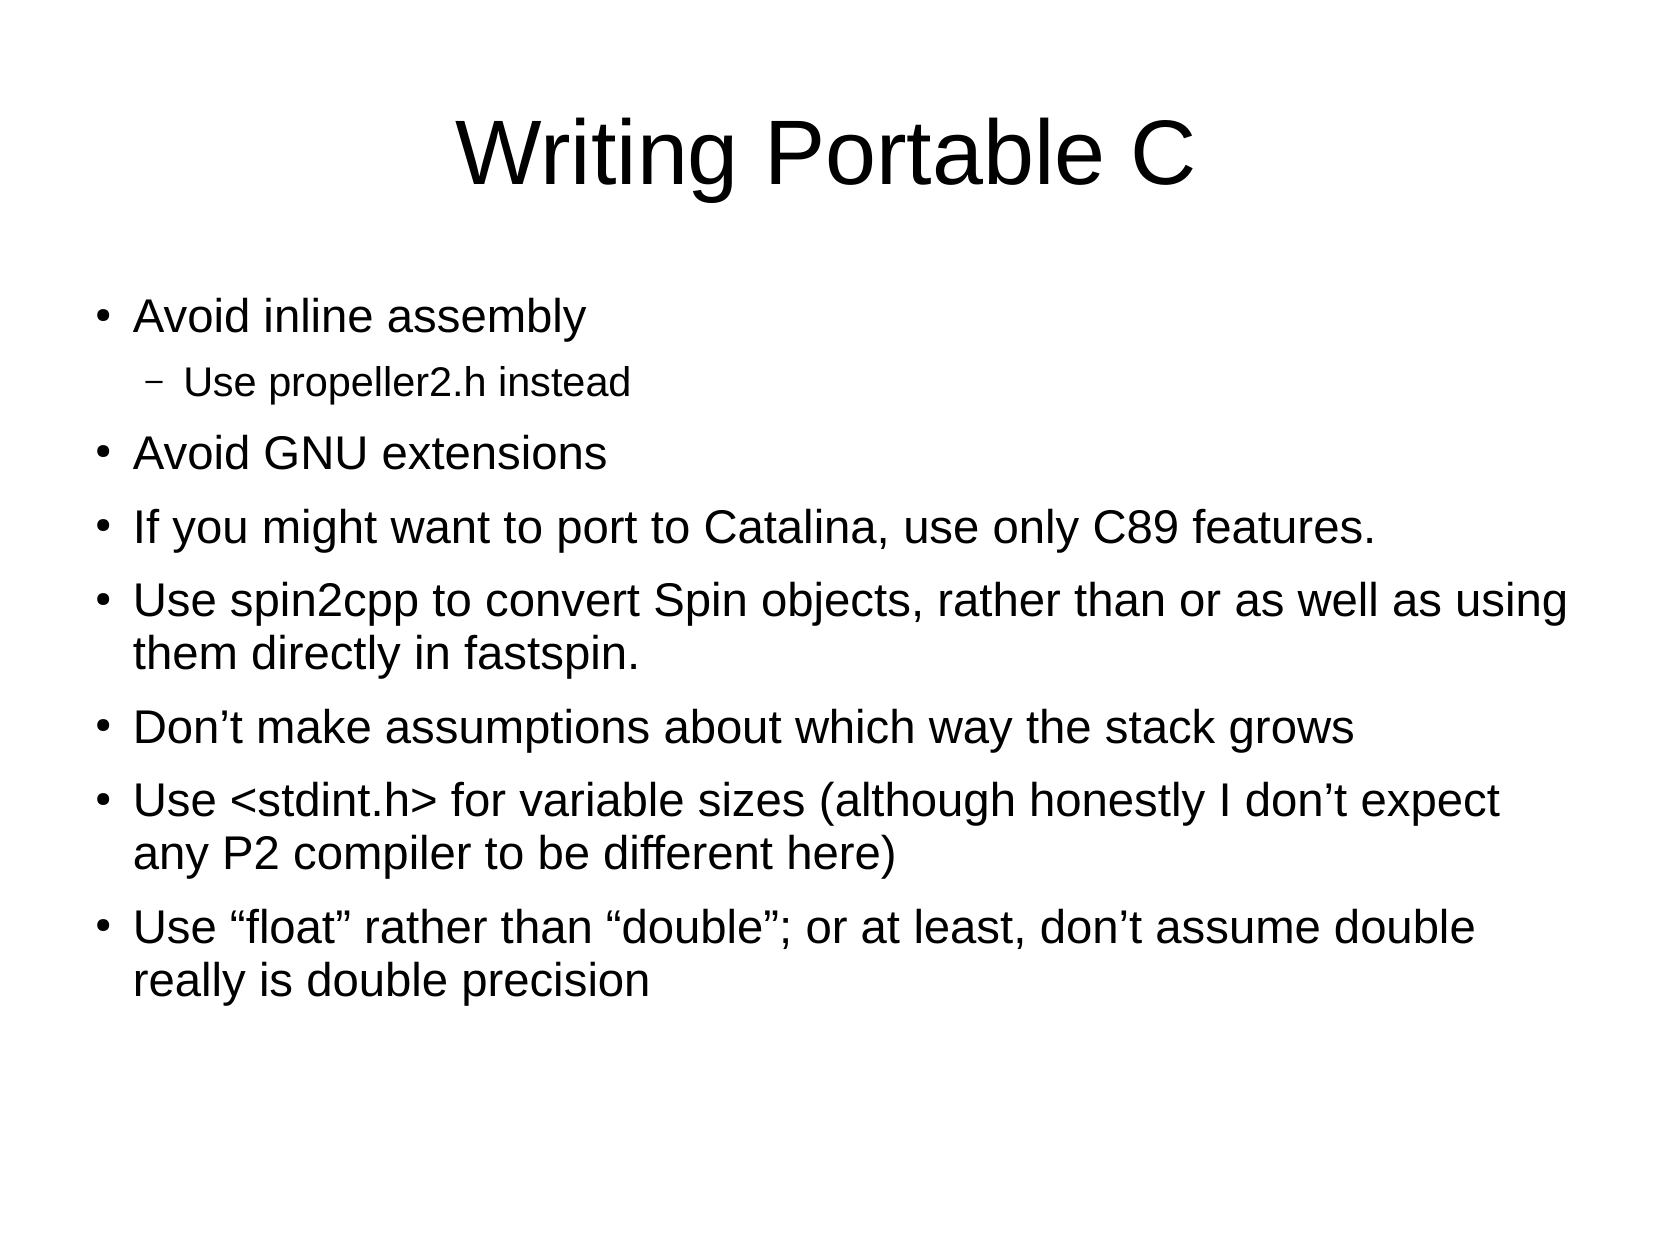

# Writing Portable C
Avoid inline assembly
Use propeller2.h instead
Avoid GNU extensions
If you might want to port to Catalina, use only C89 features.
Use spin2cpp to convert Spin objects, rather than or as well as using them directly in fastspin.
Don’t make assumptions about which way the stack grows
Use <stdint.h> for variable sizes (although honestly I don’t expect any P2 compiler to be different here)
Use “float” rather than “double”; or at least, don’t assume double really is double precision